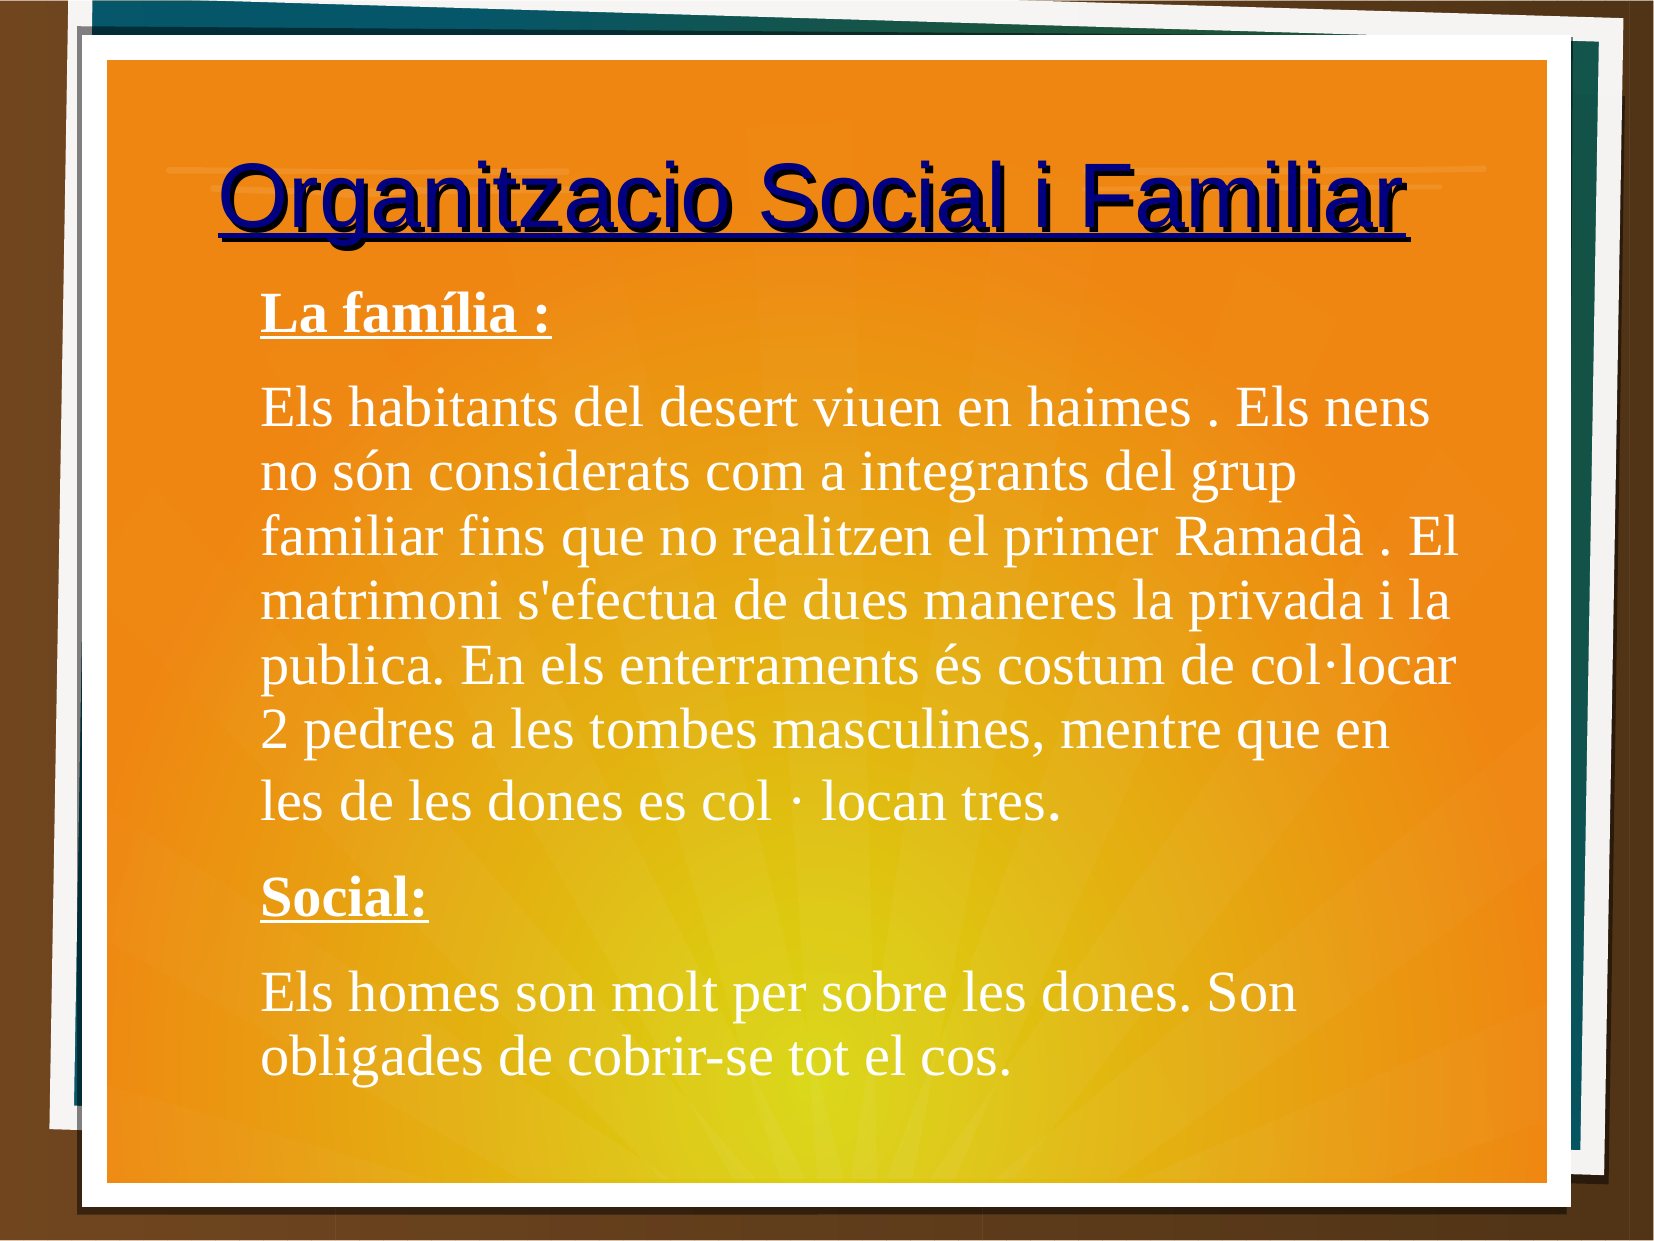

# Organitzacio Social i Familiar
La família :
Els habitants del desert viuen en haimes . Els nens no són considerats com a integrants del grup familiar fins que no realitzen el primer Ramadà . El matrimoni s'efectua de dues maneres la privada i la publica. En els enterraments és costum de col·locar 2 pedres a les tombes masculines, mentre que en les de les dones es col · locan tres.
Social:
Els homes son molt per sobre les dones. Son obligades de cobrir-se tot el cos.